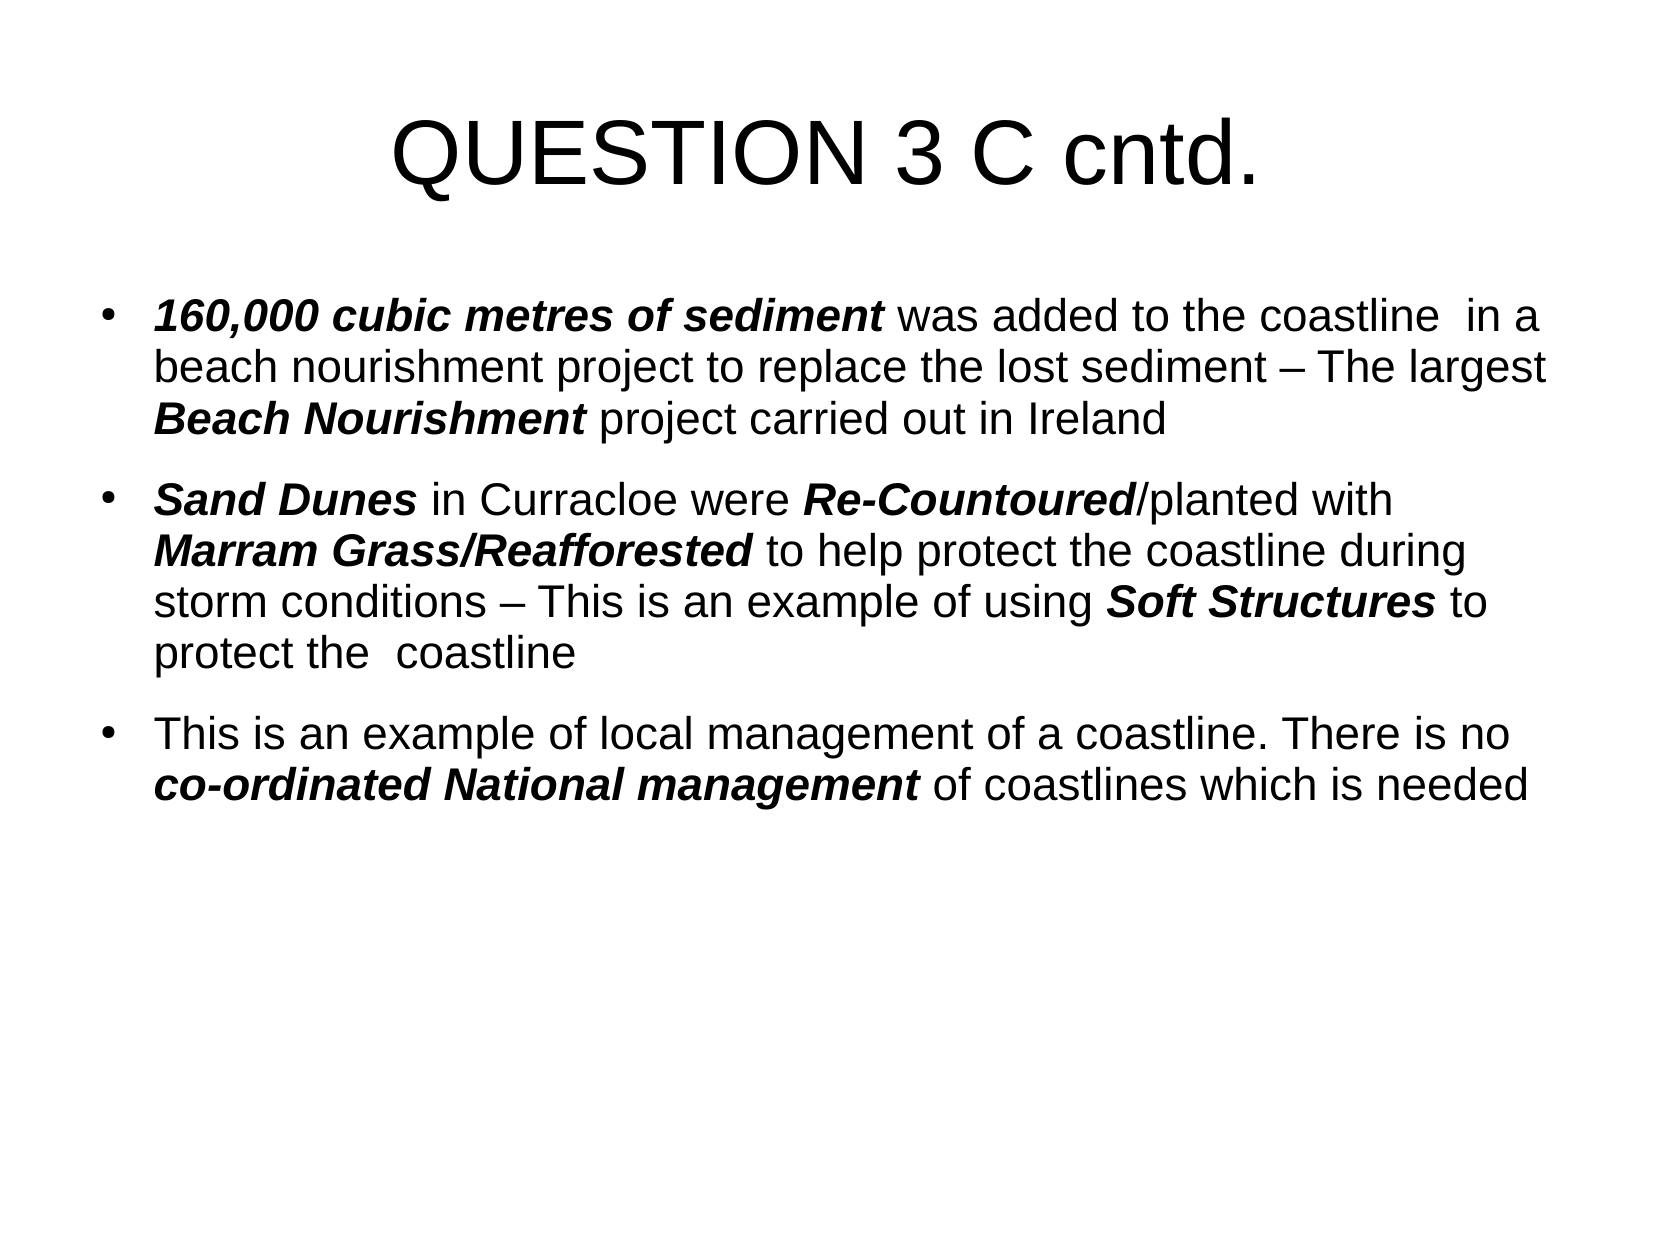

# QUESTION 3 C cntd.
160,000 cubic metres of sediment was added to the coastline in a beach nourishment project to replace the lost sediment – The largest Beach Nourishment project carried out in Ireland
Sand Dunes in Curracloe were Re-Countoured/planted with Marram Grass/Reafforested to help protect the coastline during storm conditions – This is an example of using Soft Structures to protect the coastline
This is an example of local management of a coastline. There is no co-ordinated National management of coastlines which is needed